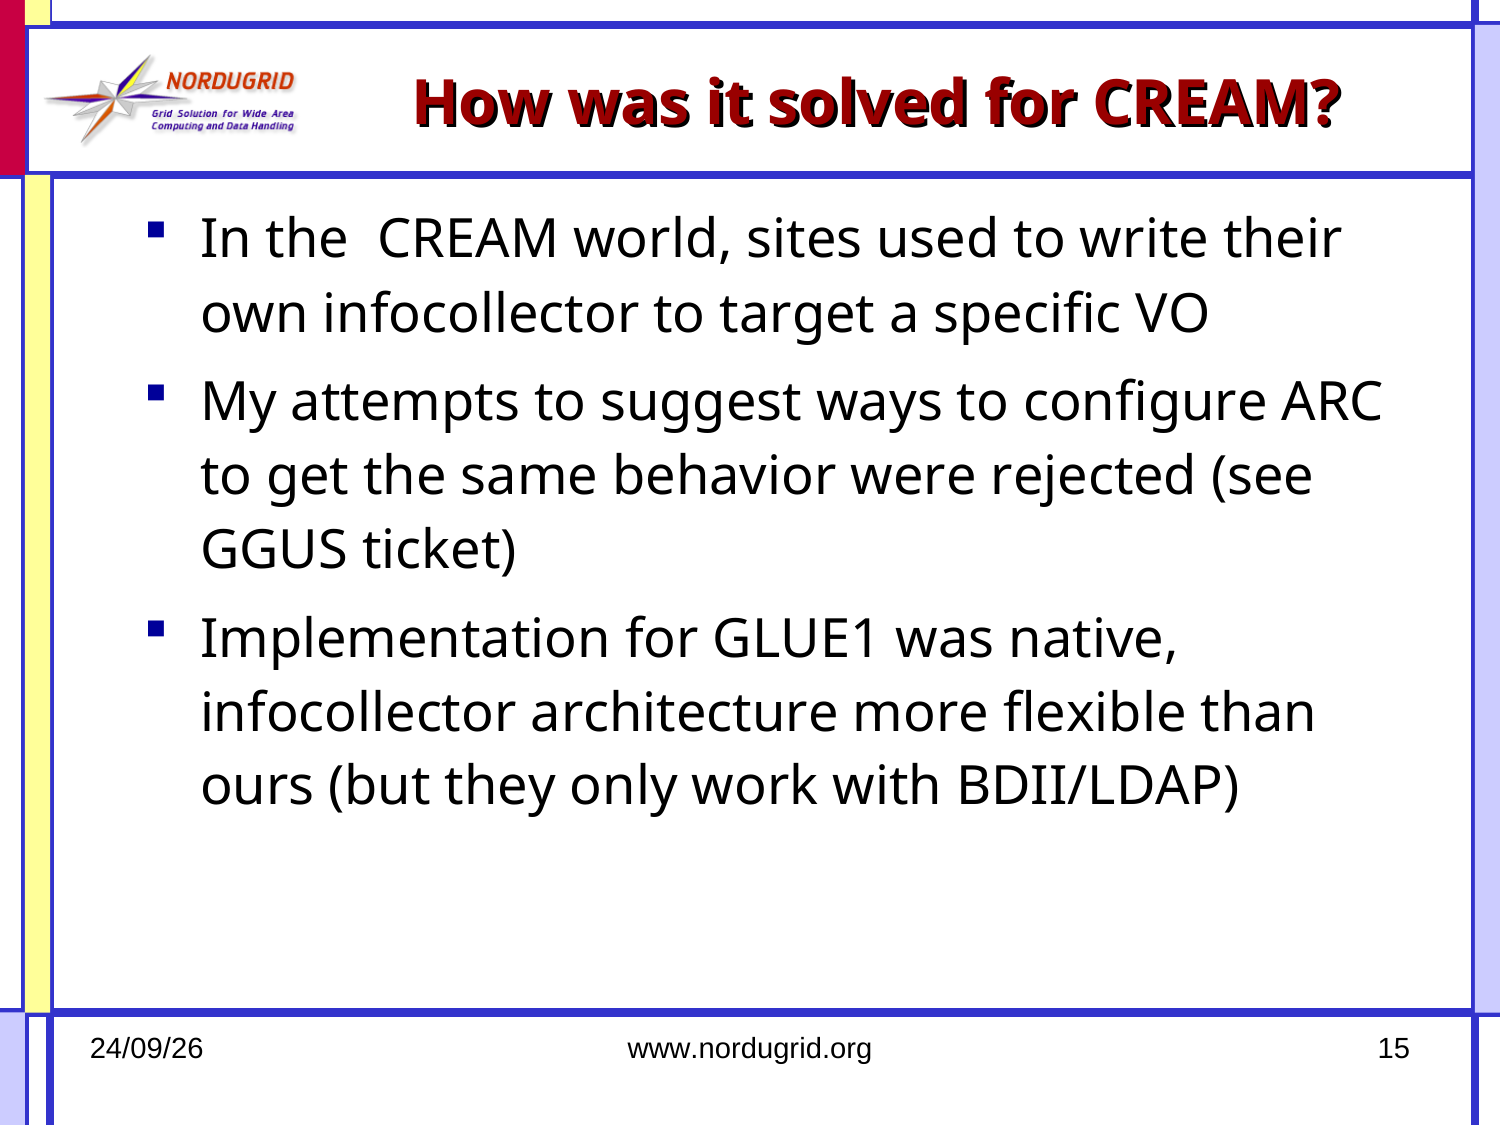

# How was it solved for CREAM?
In the CREAM world, sites used to write their own infocollector to target a specific VO
My attempts to suggest ways to configure ARC to get the same behavior were rejected (see GGUS ticket)
Implementation for GLUE1 was native, infocollector architecture more flexible than ours (but they only work with BDII/LDAP)
www.nordugrid.org
15